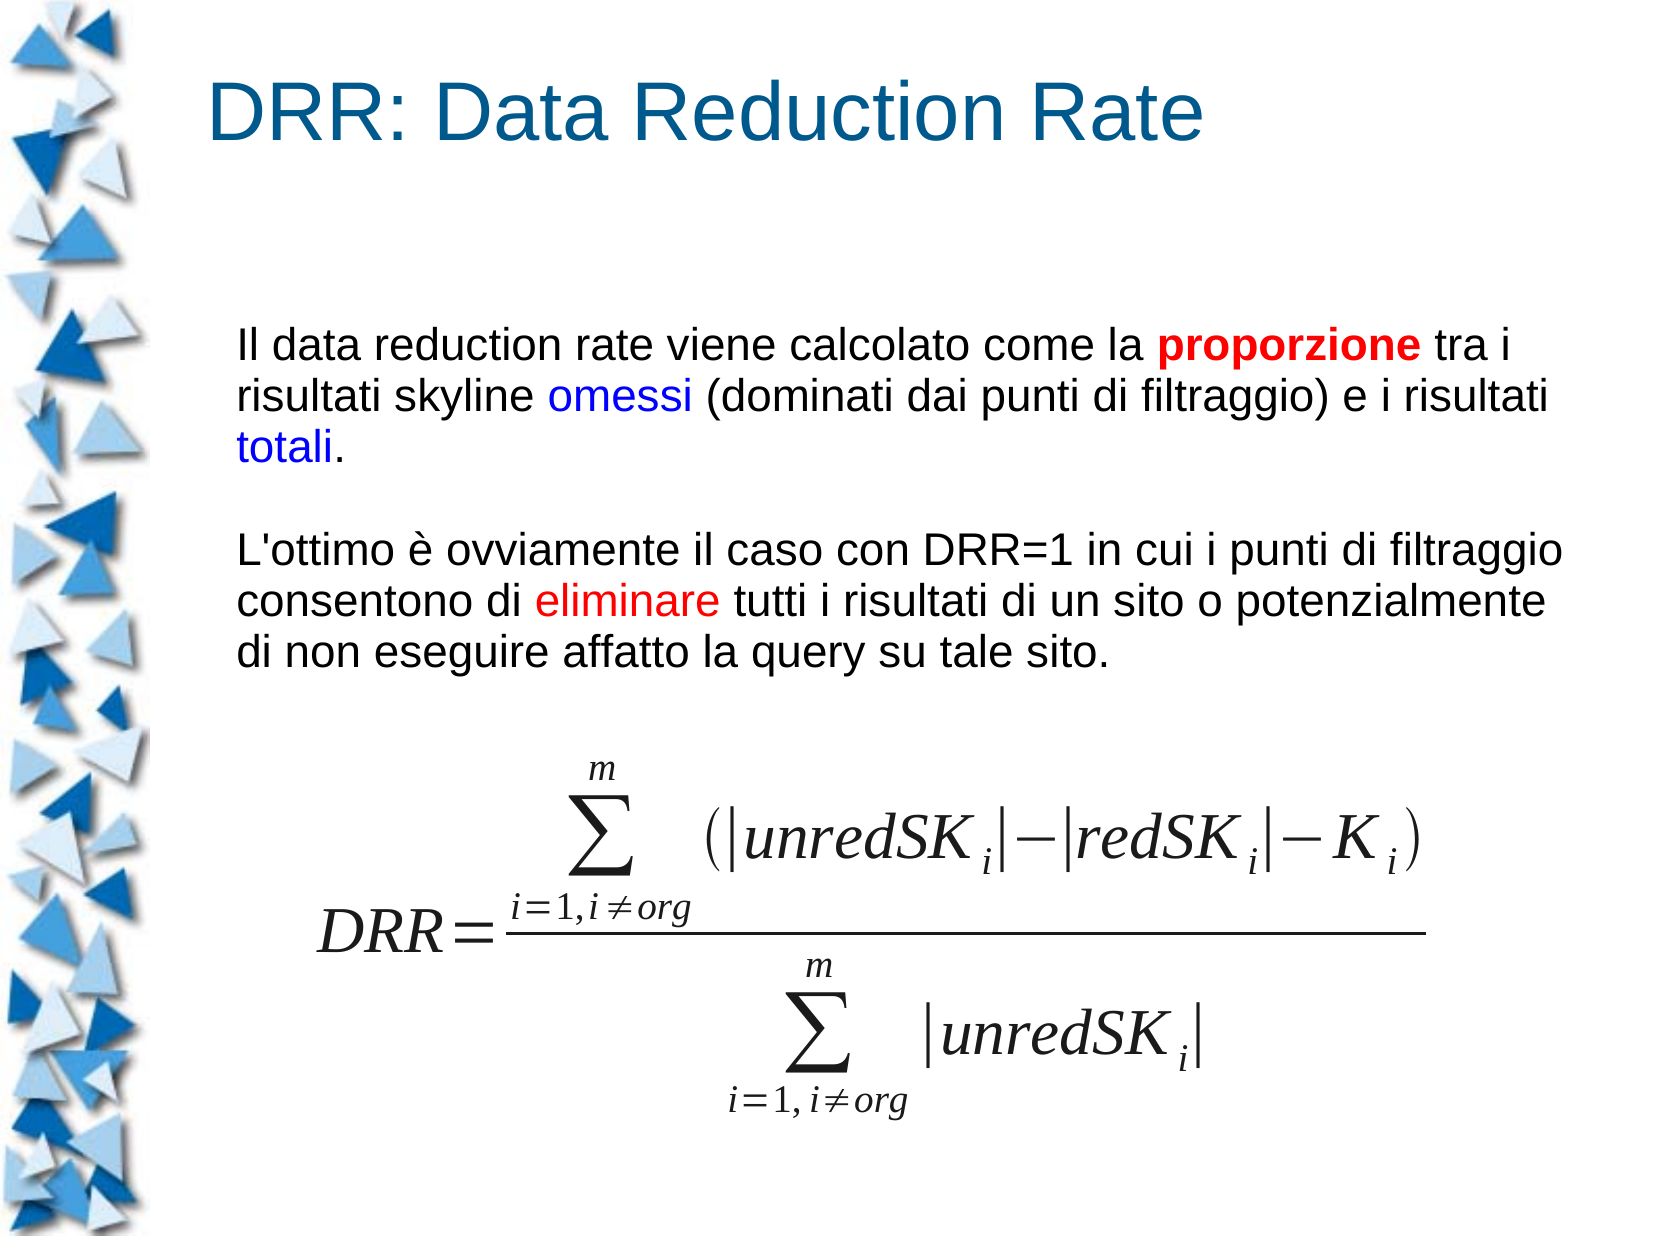

DRR: Data Reduction Rate
# Il data reduction rate viene calcolato come la proporzione tra i risultati skyline omessi (dominati dai punti di filtraggio) e i risultati totali.
L'ottimo è ovviamente il caso con DRR=1 in cui i punti di filtraggio consentono di eliminare tutti i risultati di un sito o potenzialmente di non eseguire affatto la query su tale sito.